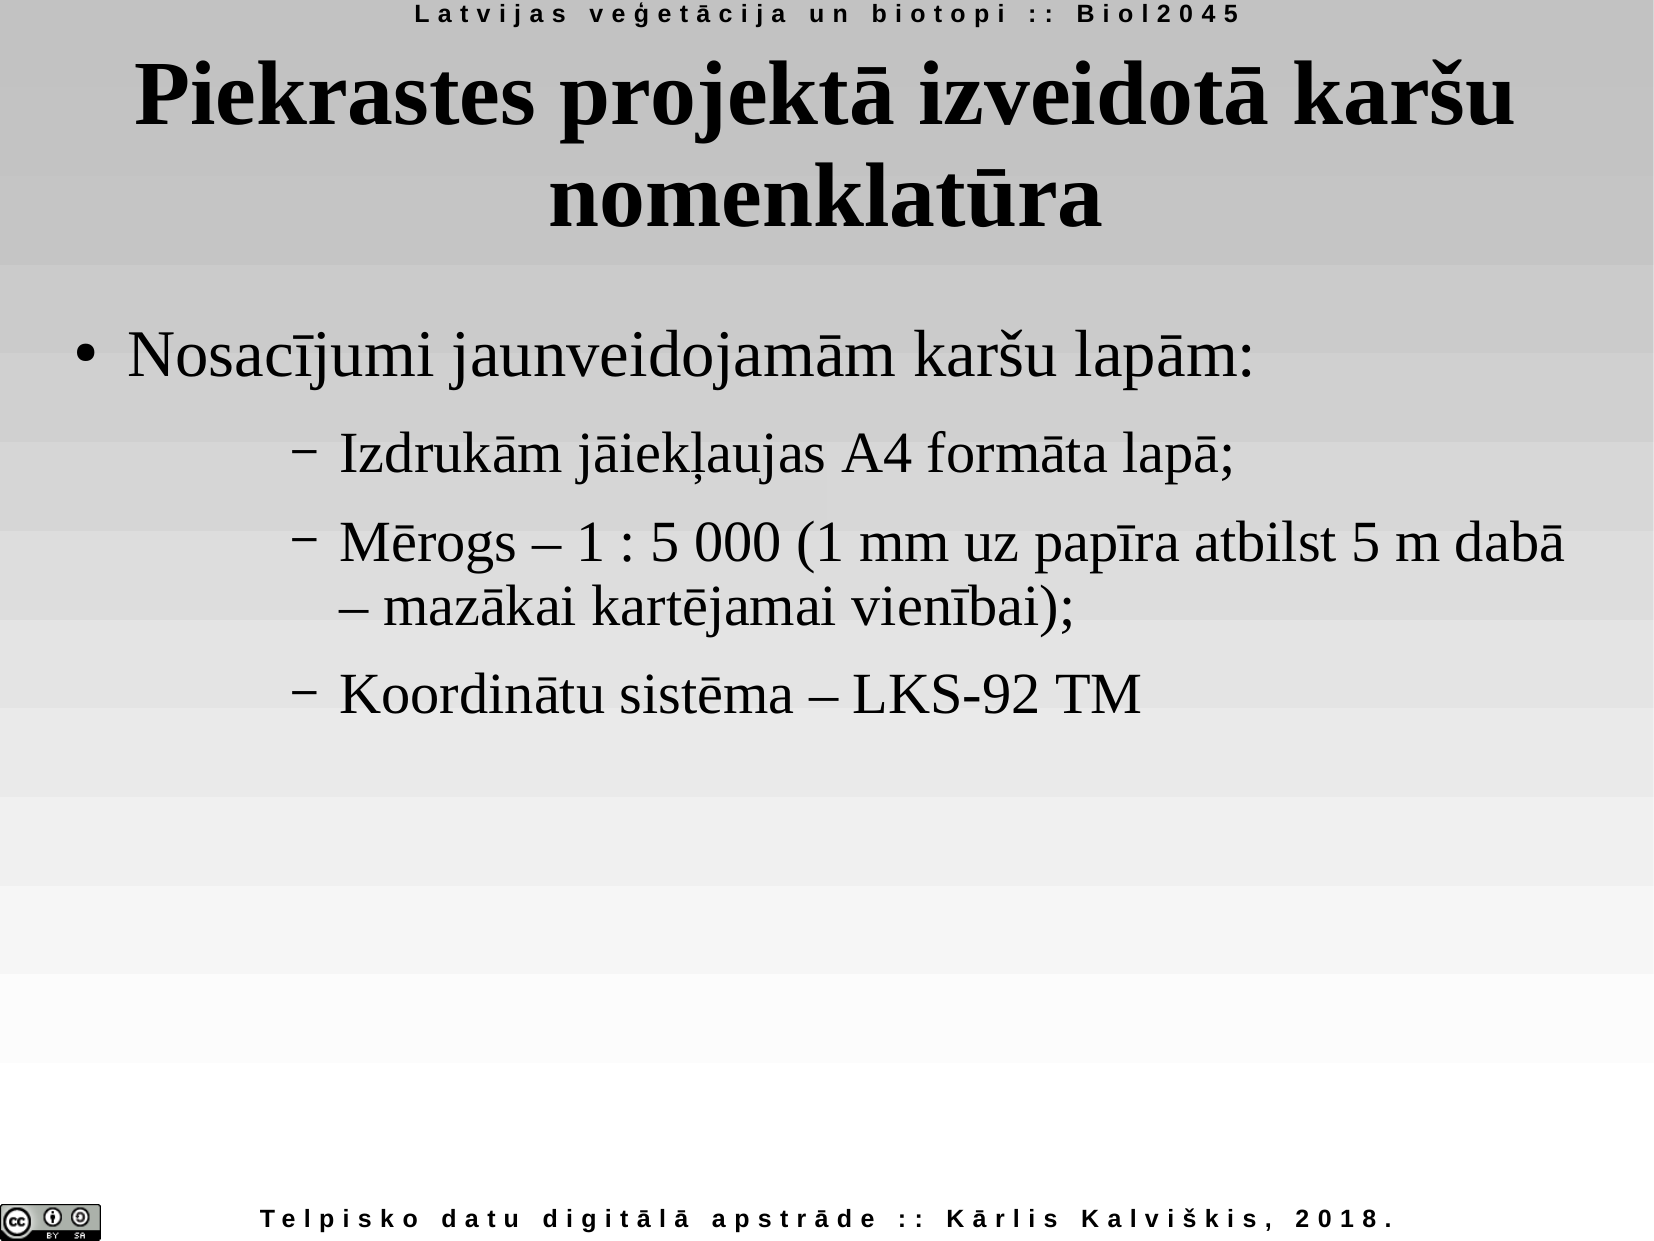

# Piekrastes projektā izveidotā karšu nomenklatūra
Nosacījumi jaunveidojamām karšu lapām:
Izdrukām jāiekļaujas A4 formāta lapā;
Mērogs – 1 : 5 000 (1 mm uz papīra atbilst 5 m dabā – mazākai kartējamai vienībai);
Koordinātu sistēma – LKS-92 TM